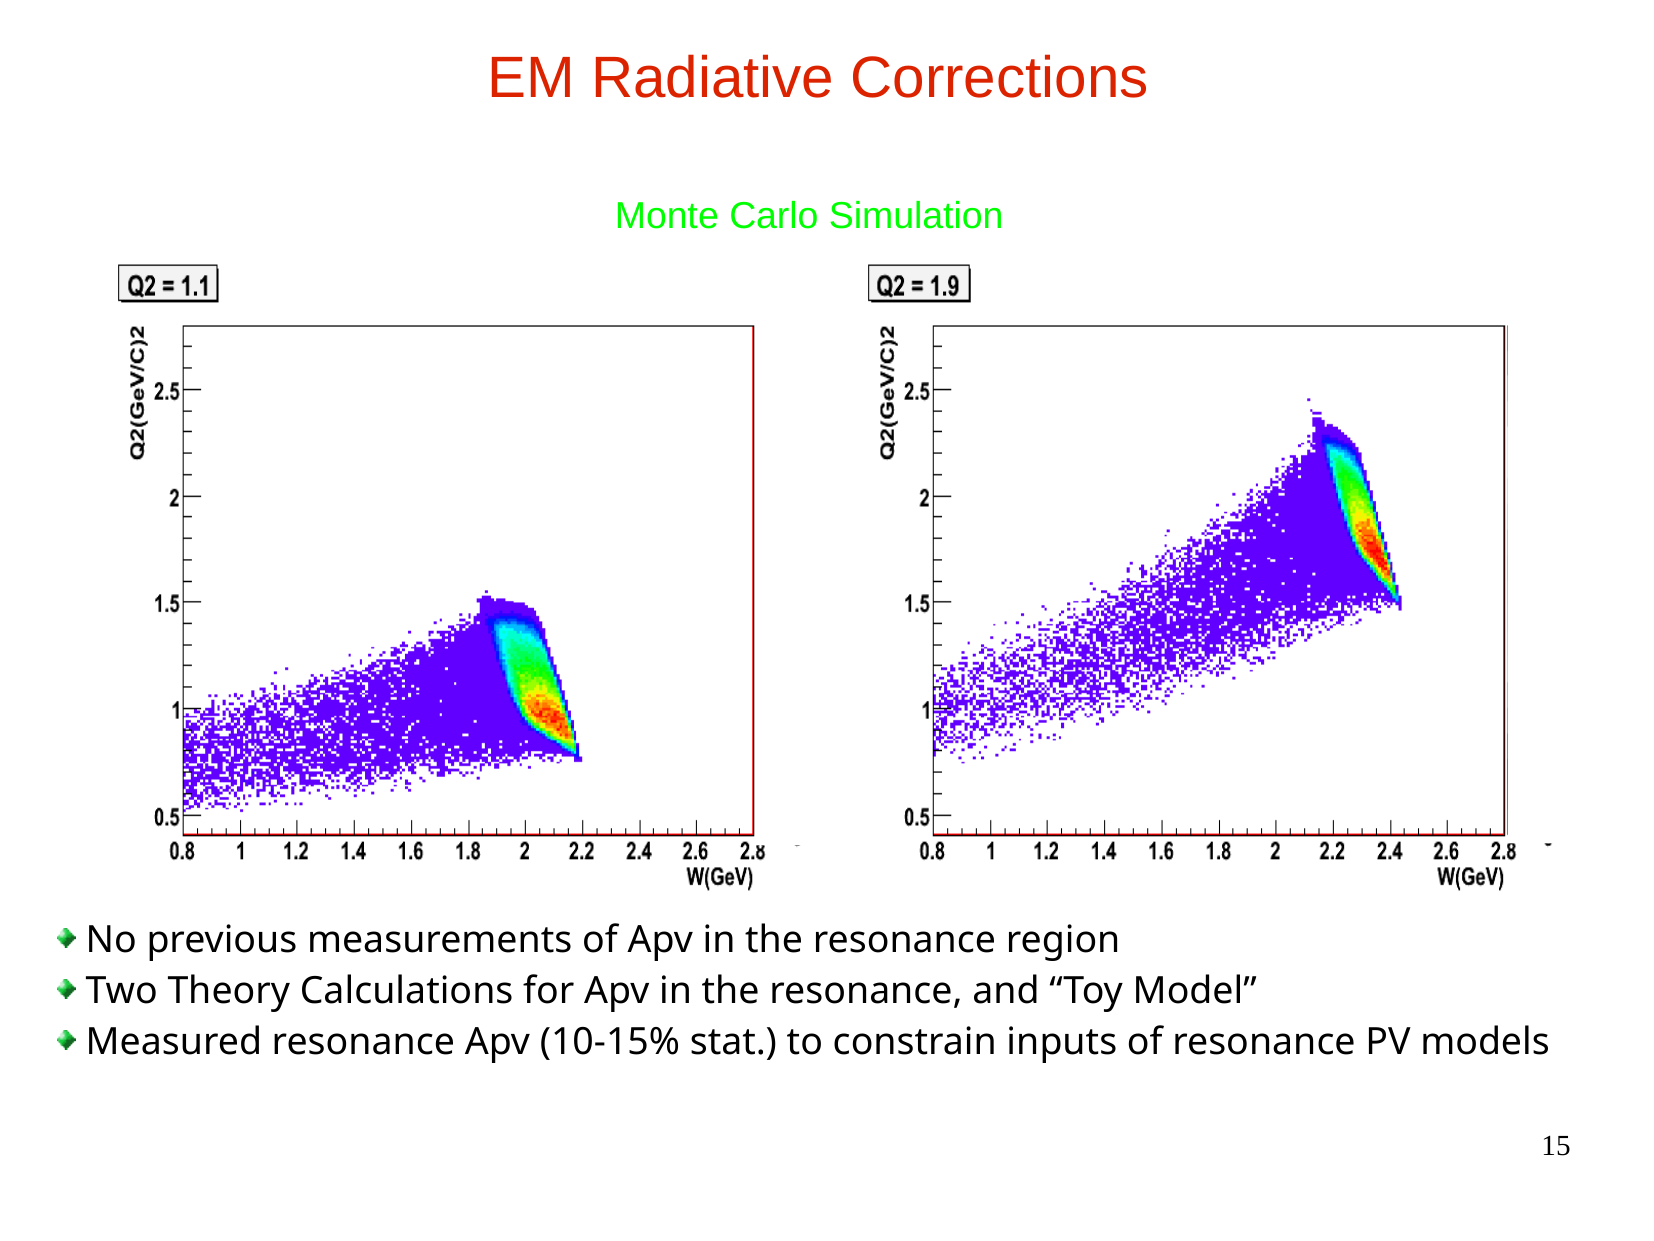

EM Radiative Corrections
Monte Carlo Simulation
 No previous measurements of Apv in the resonance region
 Two Theory Calculations for Apv in the resonance, and “Toy Model”
 Measured resonance Apv (10-15% stat.) to constrain inputs of resonance PV models
15